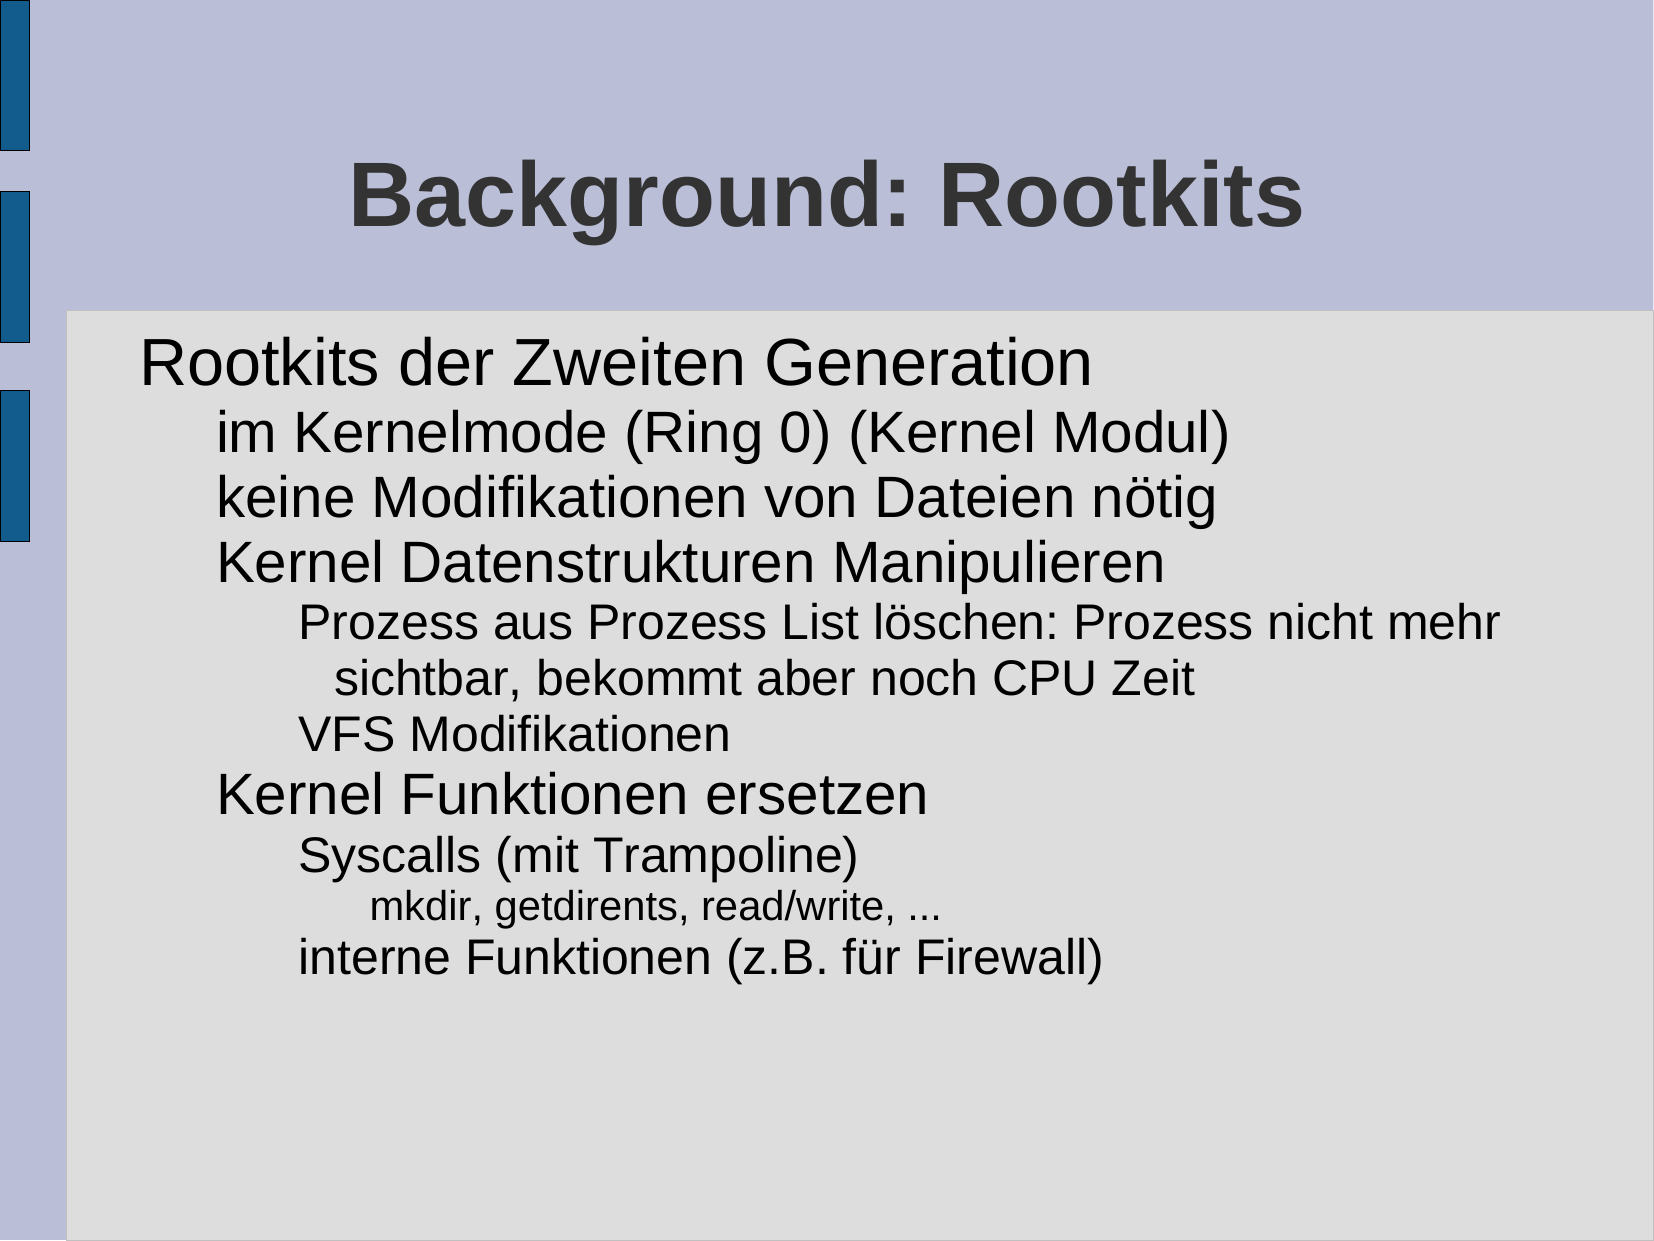

# Background: Rootkits
Rootkits der Zweiten Generation
im Kernelmode (Ring 0) (Kernel Modul)
keine Modifikationen von Dateien nötig
Kernel Datenstrukturen Manipulieren
Prozess aus Prozess List löschen: Prozess nicht mehr sichtbar, bekommt aber noch CPU Zeit
VFS Modifikationen
Kernel Funktionen ersetzen
Syscalls (mit Trampoline)
mkdir, getdirents, read/write, ...
interne Funktionen (z.B. für Firewall)